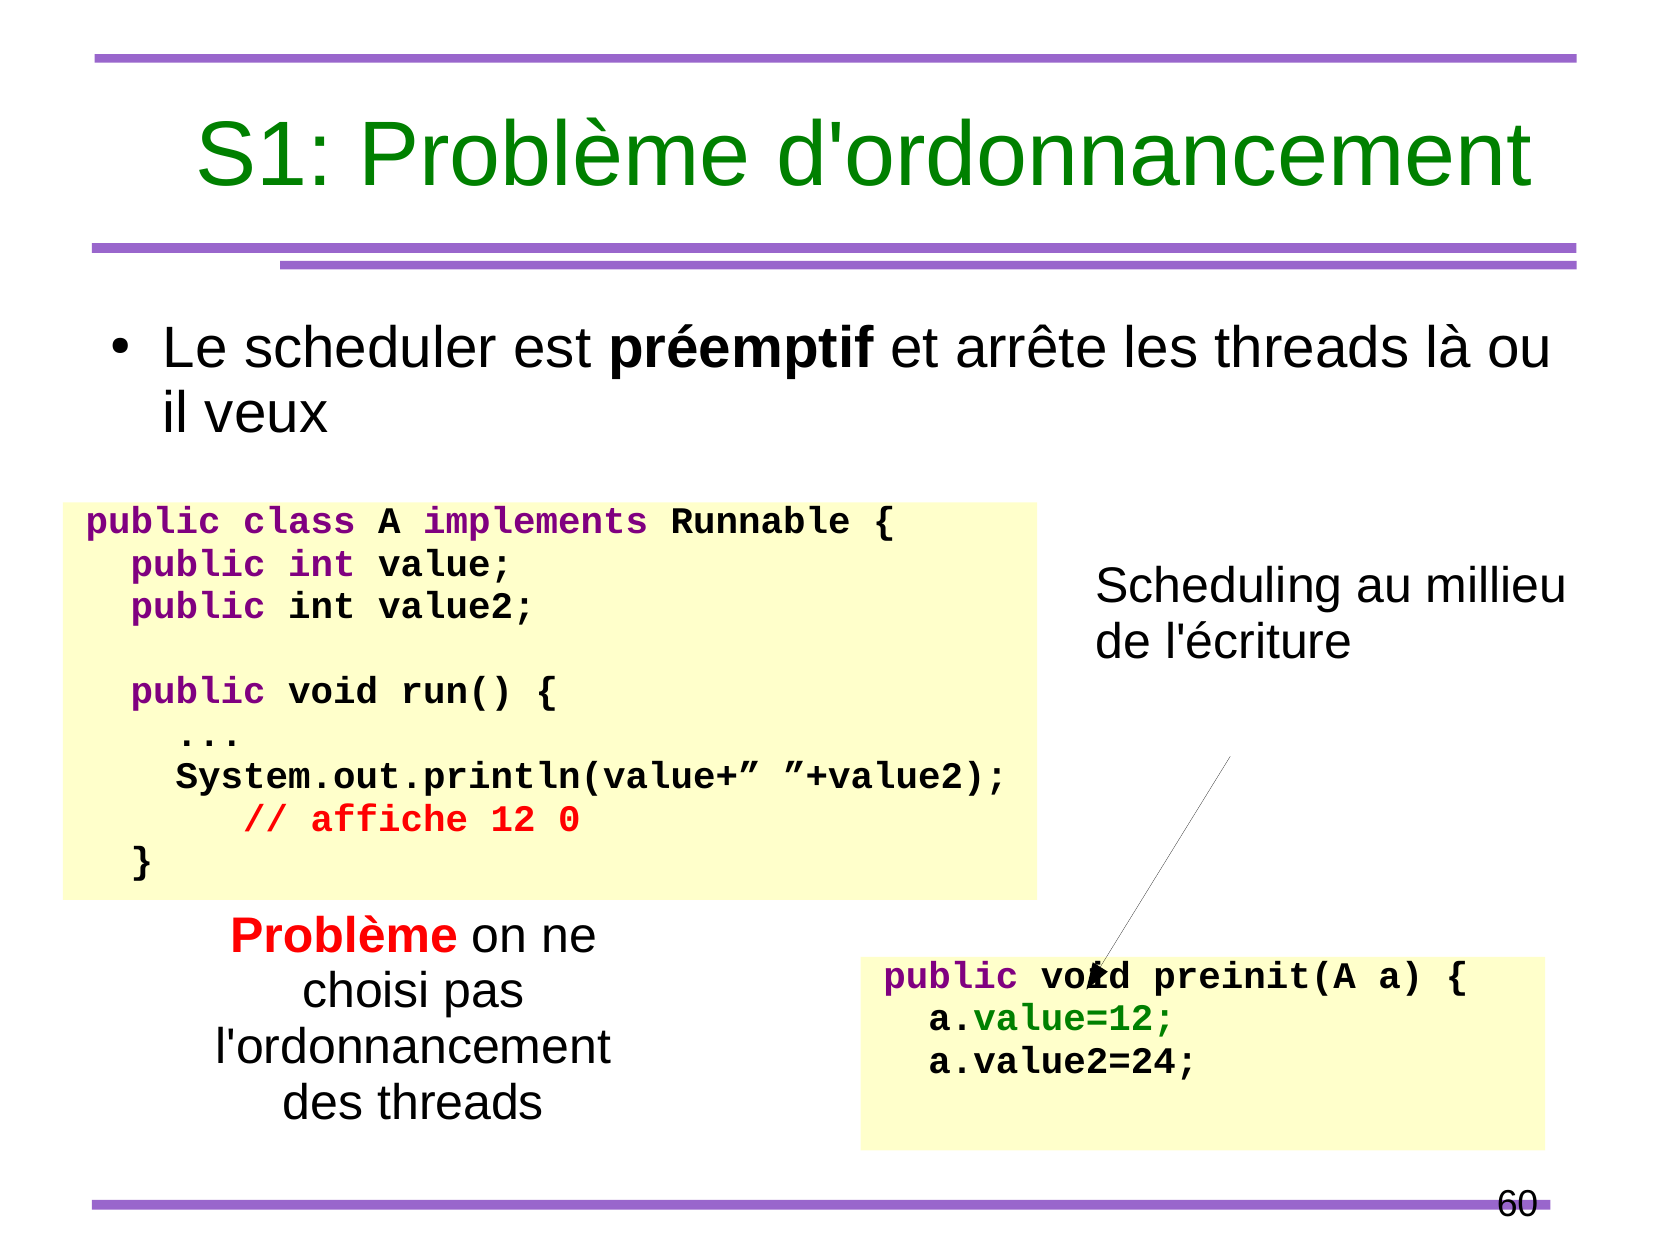

# S1: Problème d'ordonnancement
Le scheduler est préemptif et arrête les threads là ou il veux
 public class A implements Runnable {
 public int value;
 public int value2;
 public void run() {
 ...
 System.out.println(value+” ”+value2);
 // affiche 12 0
 }
Scheduling au millieu de l'écriture
Problème on ne choisi pas l'ordonnancement des threads
 public void preinit(A a) {
 a.value=12;
 a.value2=24;